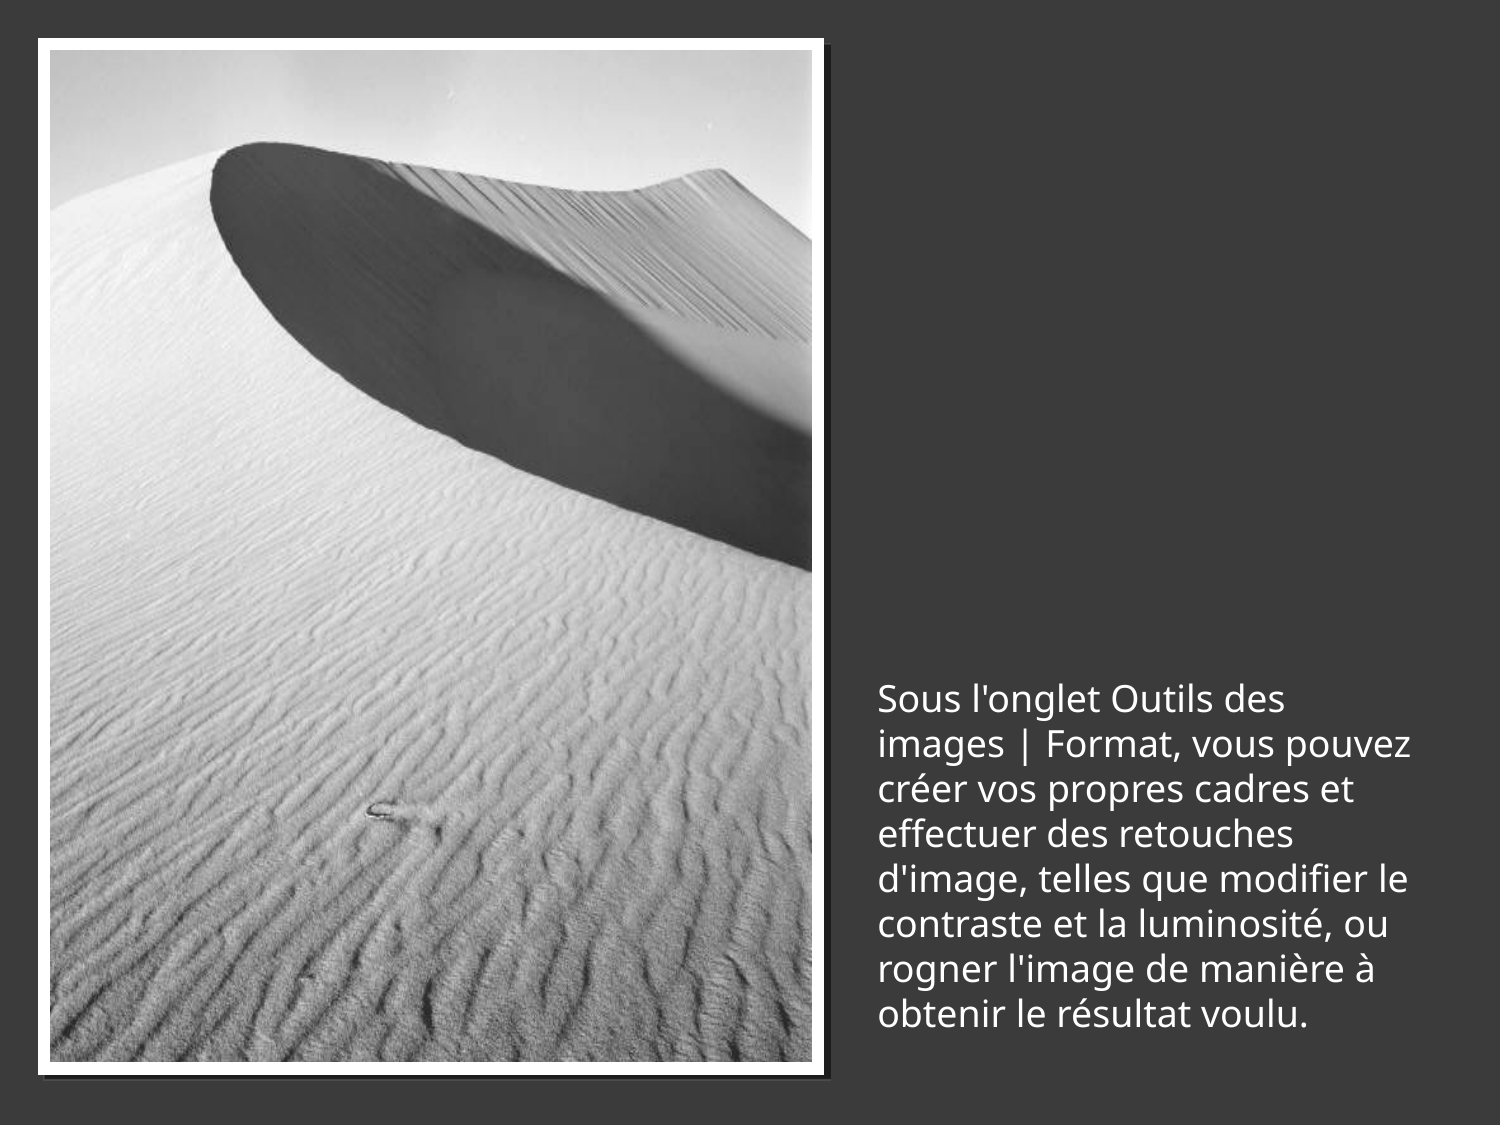

# Sous l'onglet Outils des images | Format, vous pouvez créer vos propres cadres et effectuer des retouches d'image, telles que modifier le contraste et la luminosité, ou rogner l'image de manière à obtenir le résultat voulu.